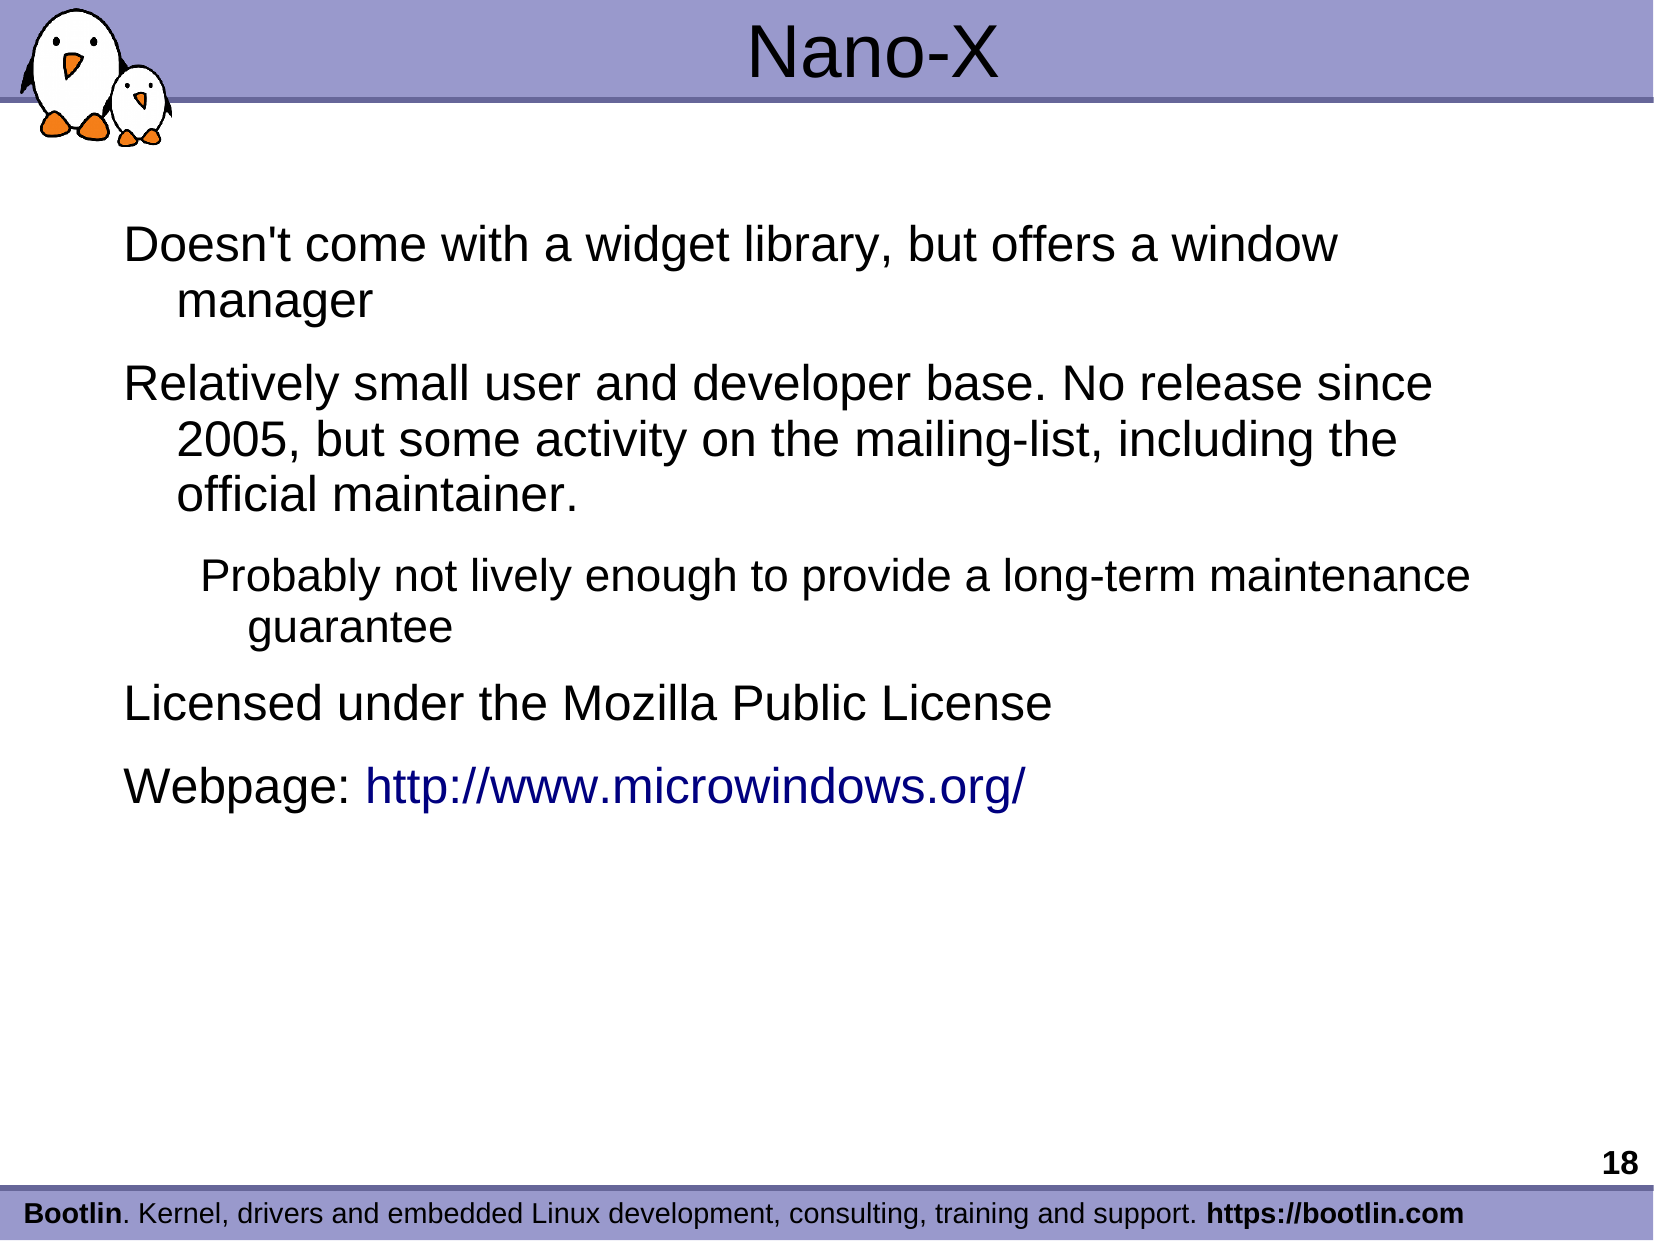

# Nano-X
Doesn't come with a widget library, but offers a window manager
Relatively small user and developer base. No release since 2005, but some activity on the mailing-list, including the official maintainer.
Probably not lively enough to provide a long-term maintenance guarantee
Licensed under the Mozilla Public License
Webpage: http://www.microwindows.org/